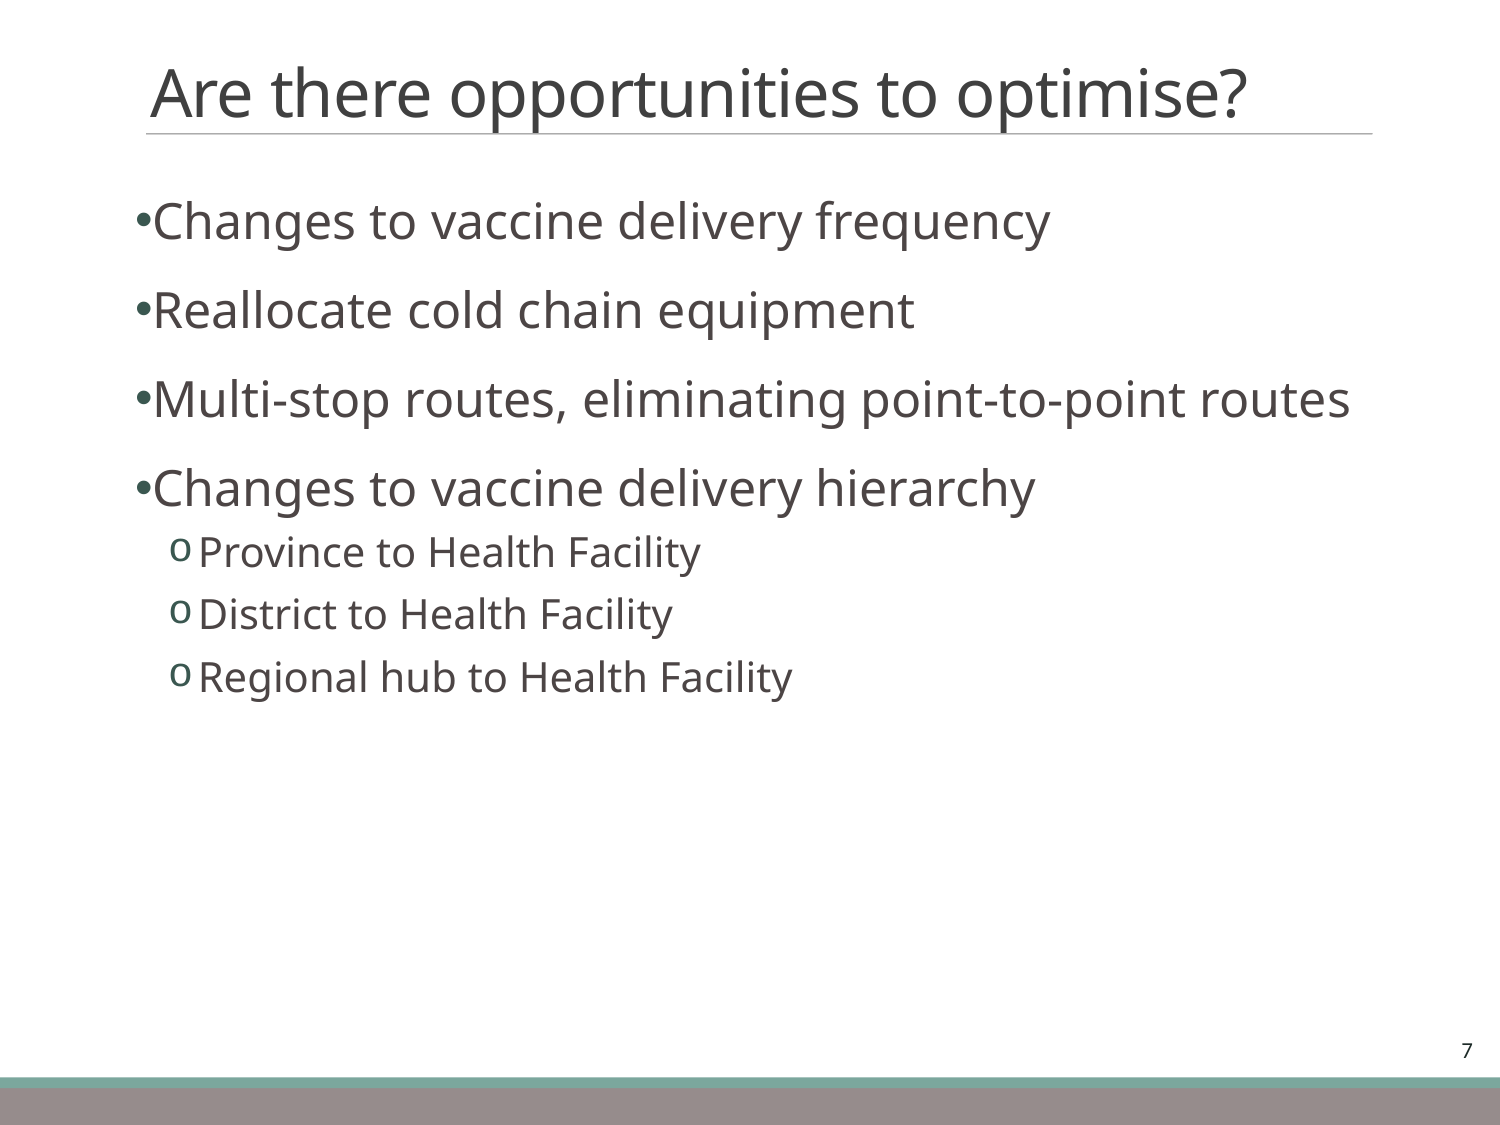

# Are there opportunities to optimise?
Changes to vaccine delivery frequency
Reallocate cold chain equipment
Multi-stop routes, eliminating point-to-point routes
Changes to vaccine delivery hierarchy
Province to Health Facility
District to Health Facility
Regional hub to Health Facility
7